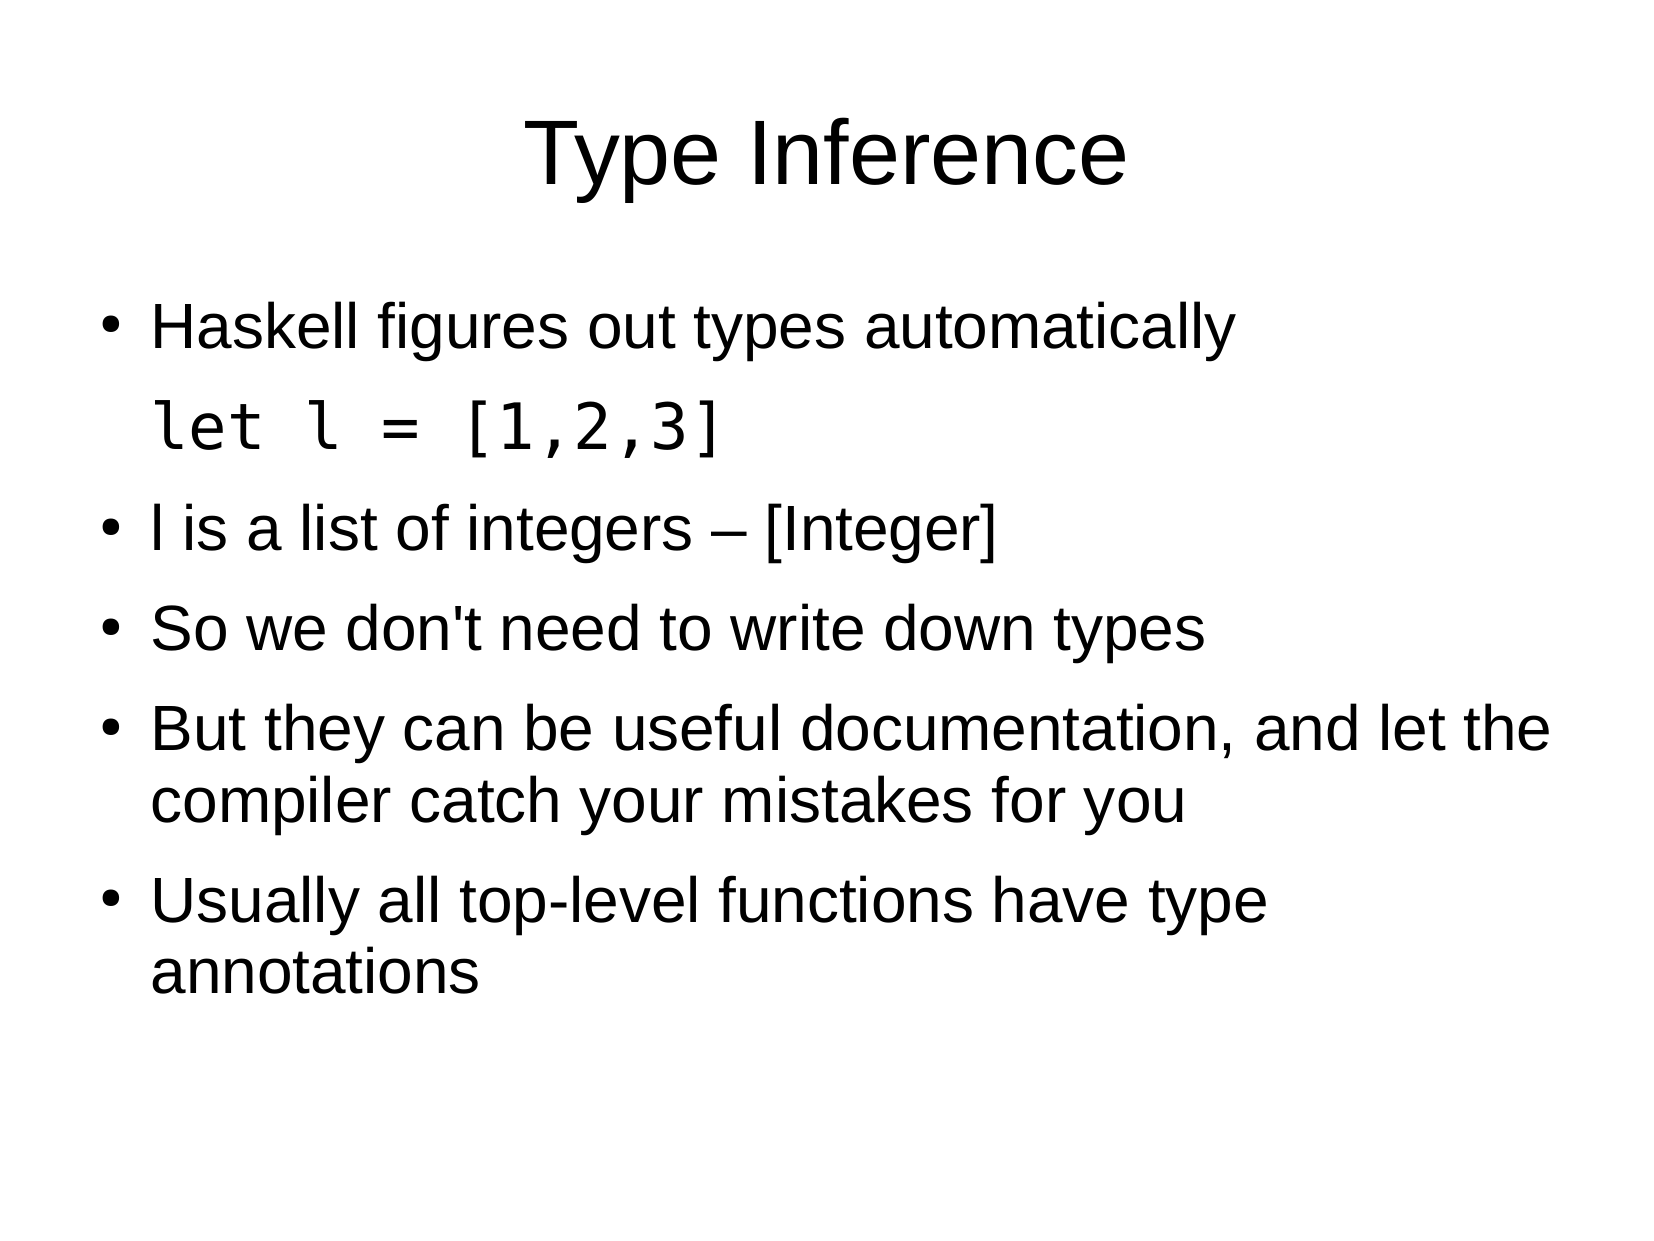

# Type Inference
Haskell figures out types automatically
let l = [1,2,3]
l is a list of integers – [Integer]
So we don't need to write down types
But they can be useful documentation, and let the compiler catch your mistakes for you
Usually all top-level functions have type annotations